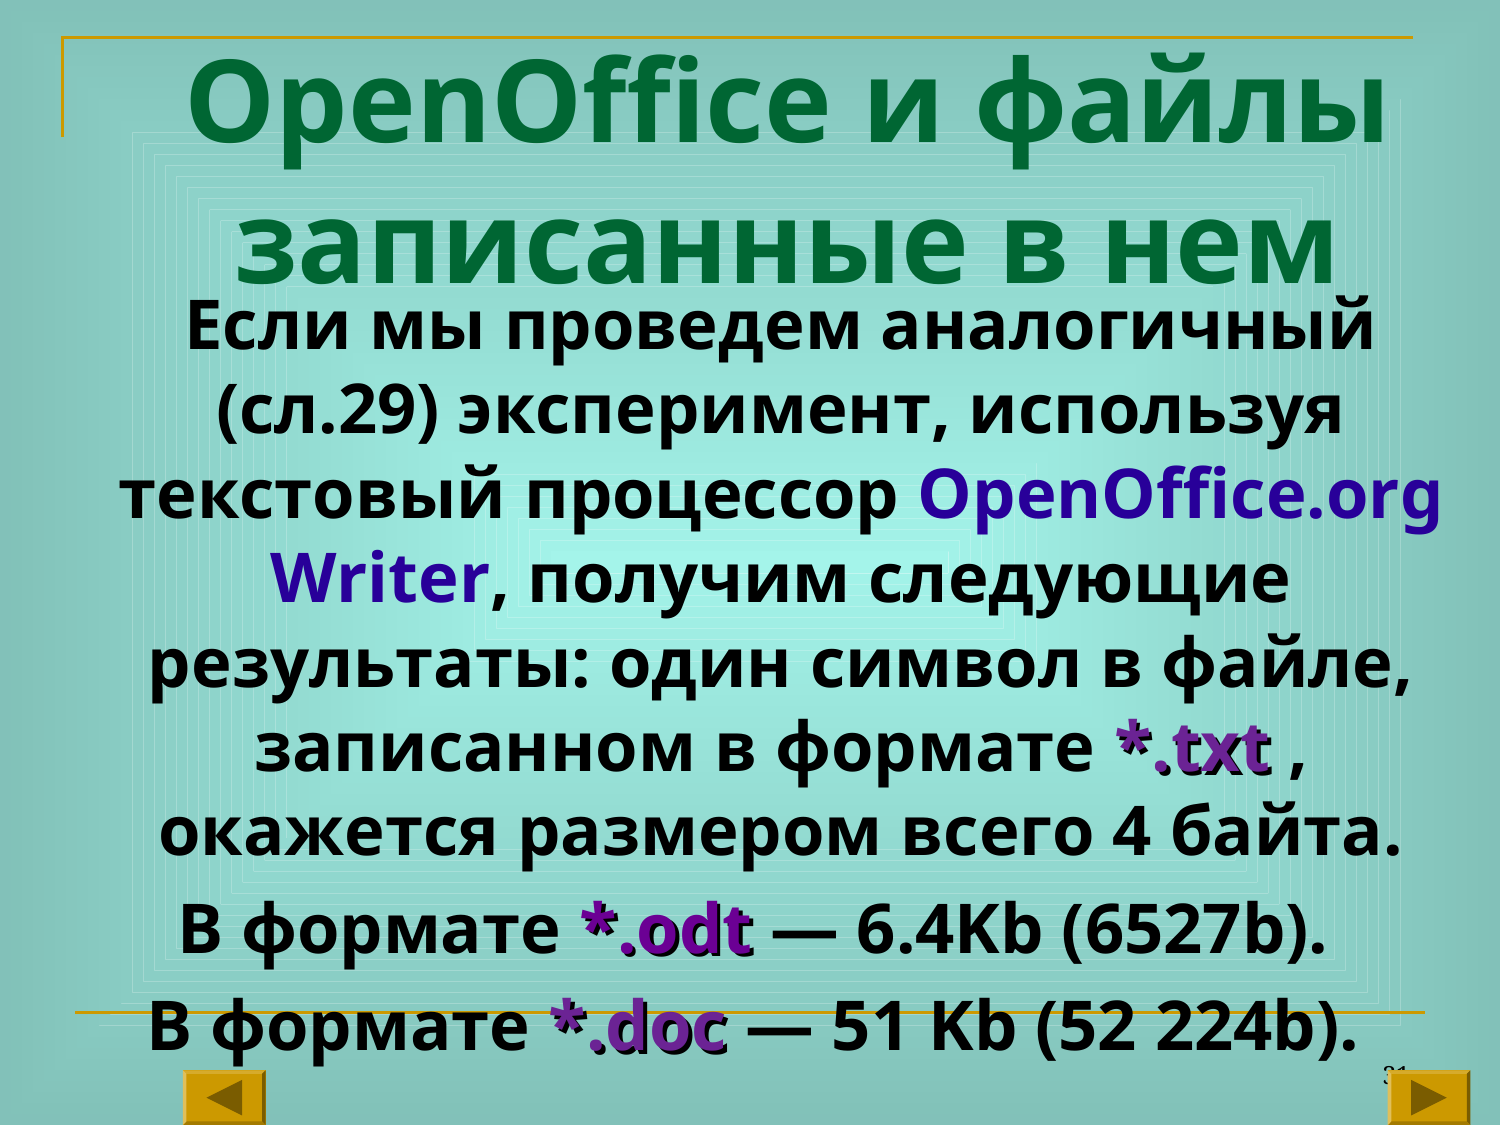

# OpenOffice и файлы записанные в нем
	Если мы проведем аналогичный (сл.29) эксперимент, используя текстовый процессор OpenOffice.org Writer, получим следующие результаты: один символ в файле, записанном в формате *.txt , окажется размером всего 4 байта.
В формате *.odt — 6.4Kb (6527b).
В формате *.doc — 51 Kb (52 224b).
31